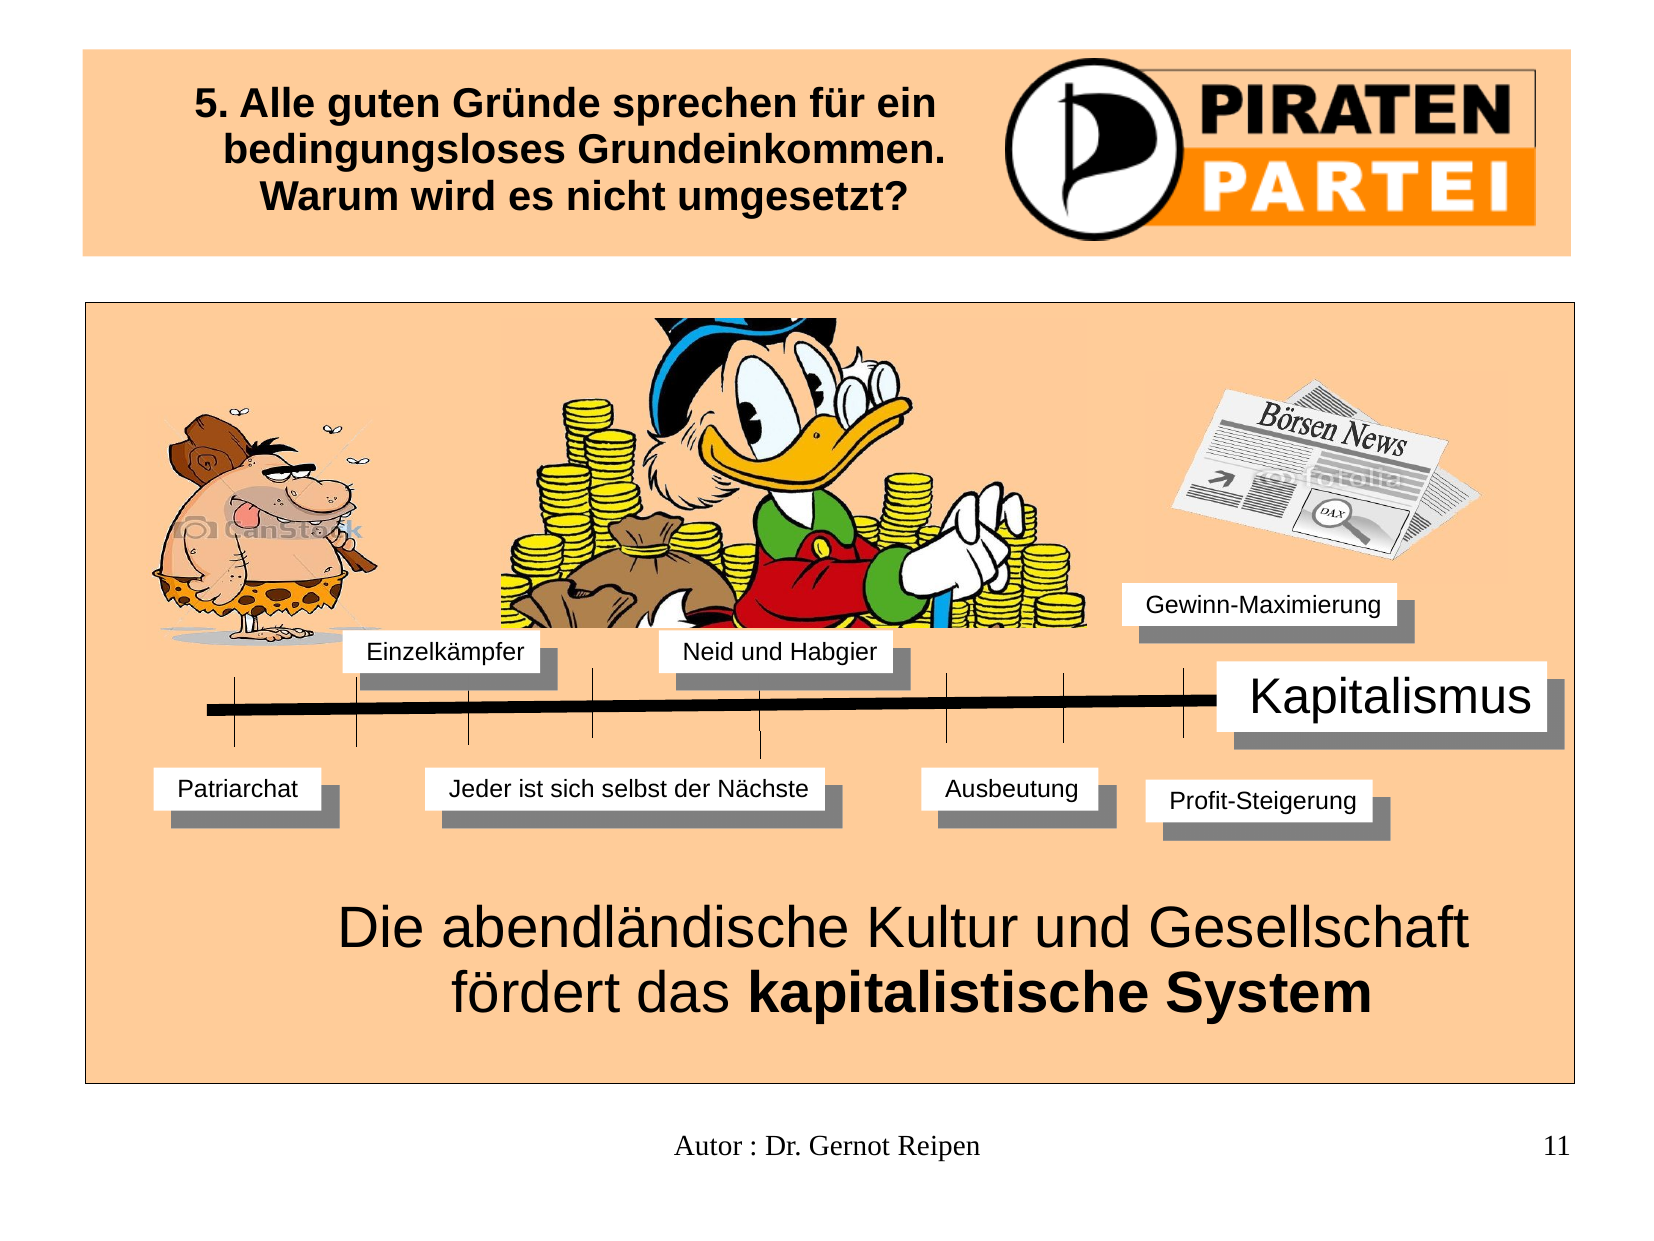

#
5. Alle guten Gründe sprechen für ein bedingungsloses Grundeinkommen. Warum wird es nicht umgesetzt?
Gewinn-Maximierung
Einzelkämpfer
Neid und Habgier
Kapitalismus
Patriarchat
Jeder ist sich selbst der Nächste
Ausbeutung
Profit-Steigerung
Die abendländische Kultur und Gesellschaft
fördert das kapitalistische System
Autor : Dr. Gernot Reipen
11